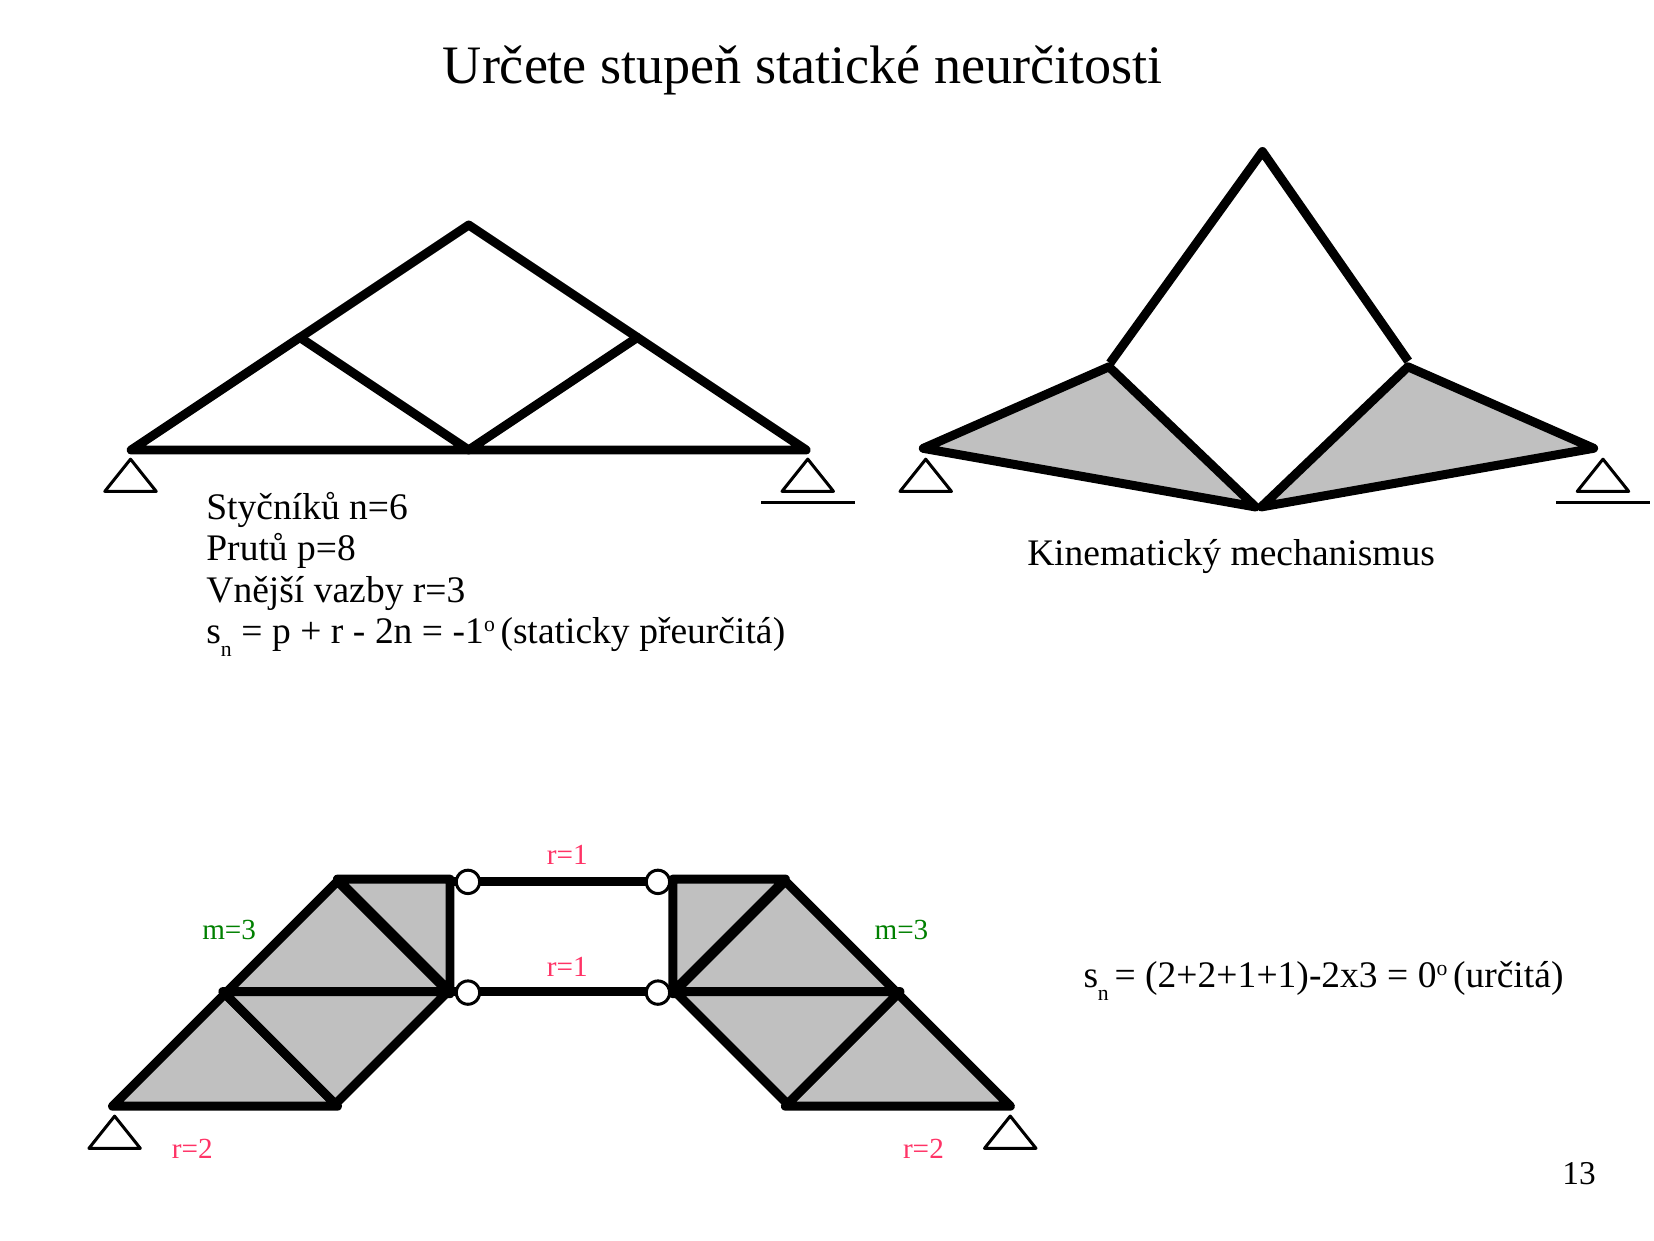

# Určete stupeň statické neurčitosti
Styčníků n=6
Prutů p=8
Vnější vazby r=3
sn = p + r - 2n = -1o (staticky přeurčitá)
Kinematický mechanismus
r=1
m=3
m=3
r=1
sn = (2+2+1+1)-2x3 = 0o (určitá)
r=2
r=2
13